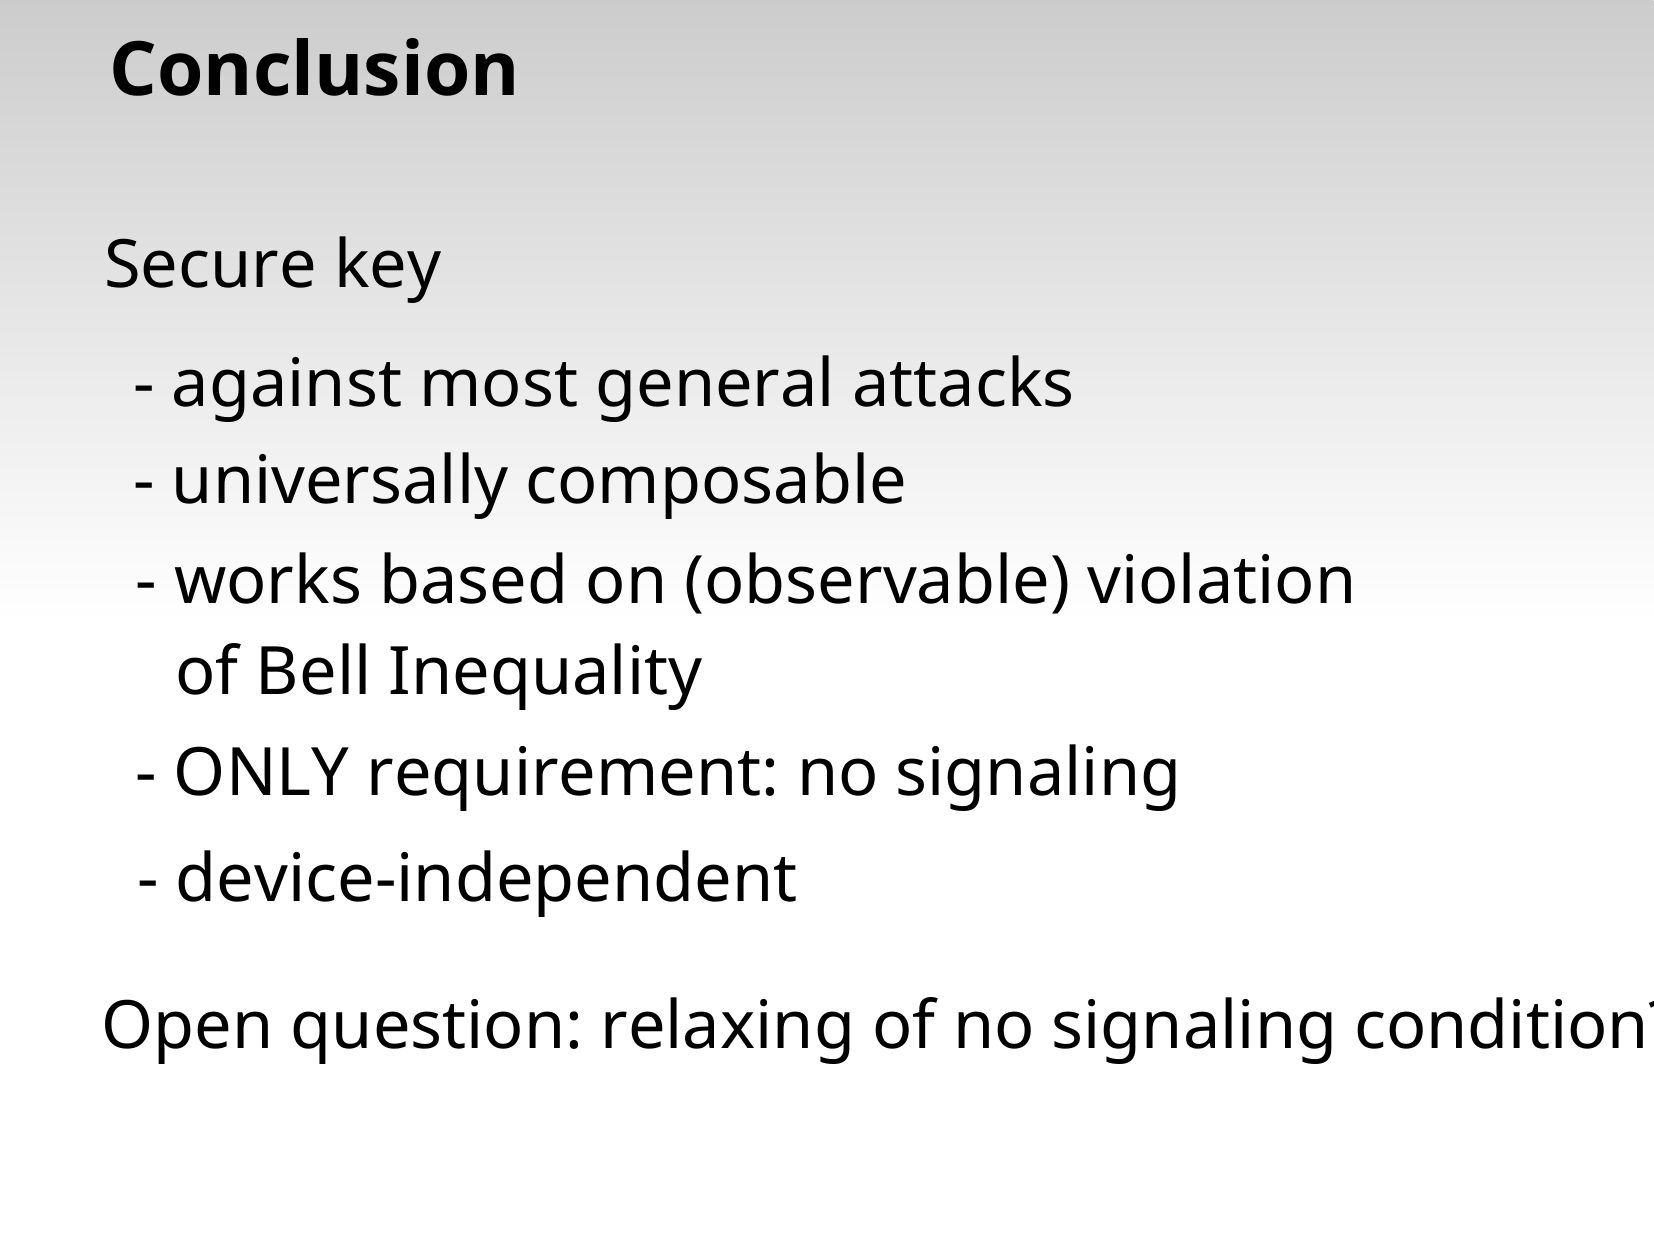

Conclusion
Secure key
- against most general attacks
- universally composable
- works based on (observable) violation
 of Bell Inequality
- ONLY requirement: no signaling
- device-independent
Open question: relaxing of no signaling condition?